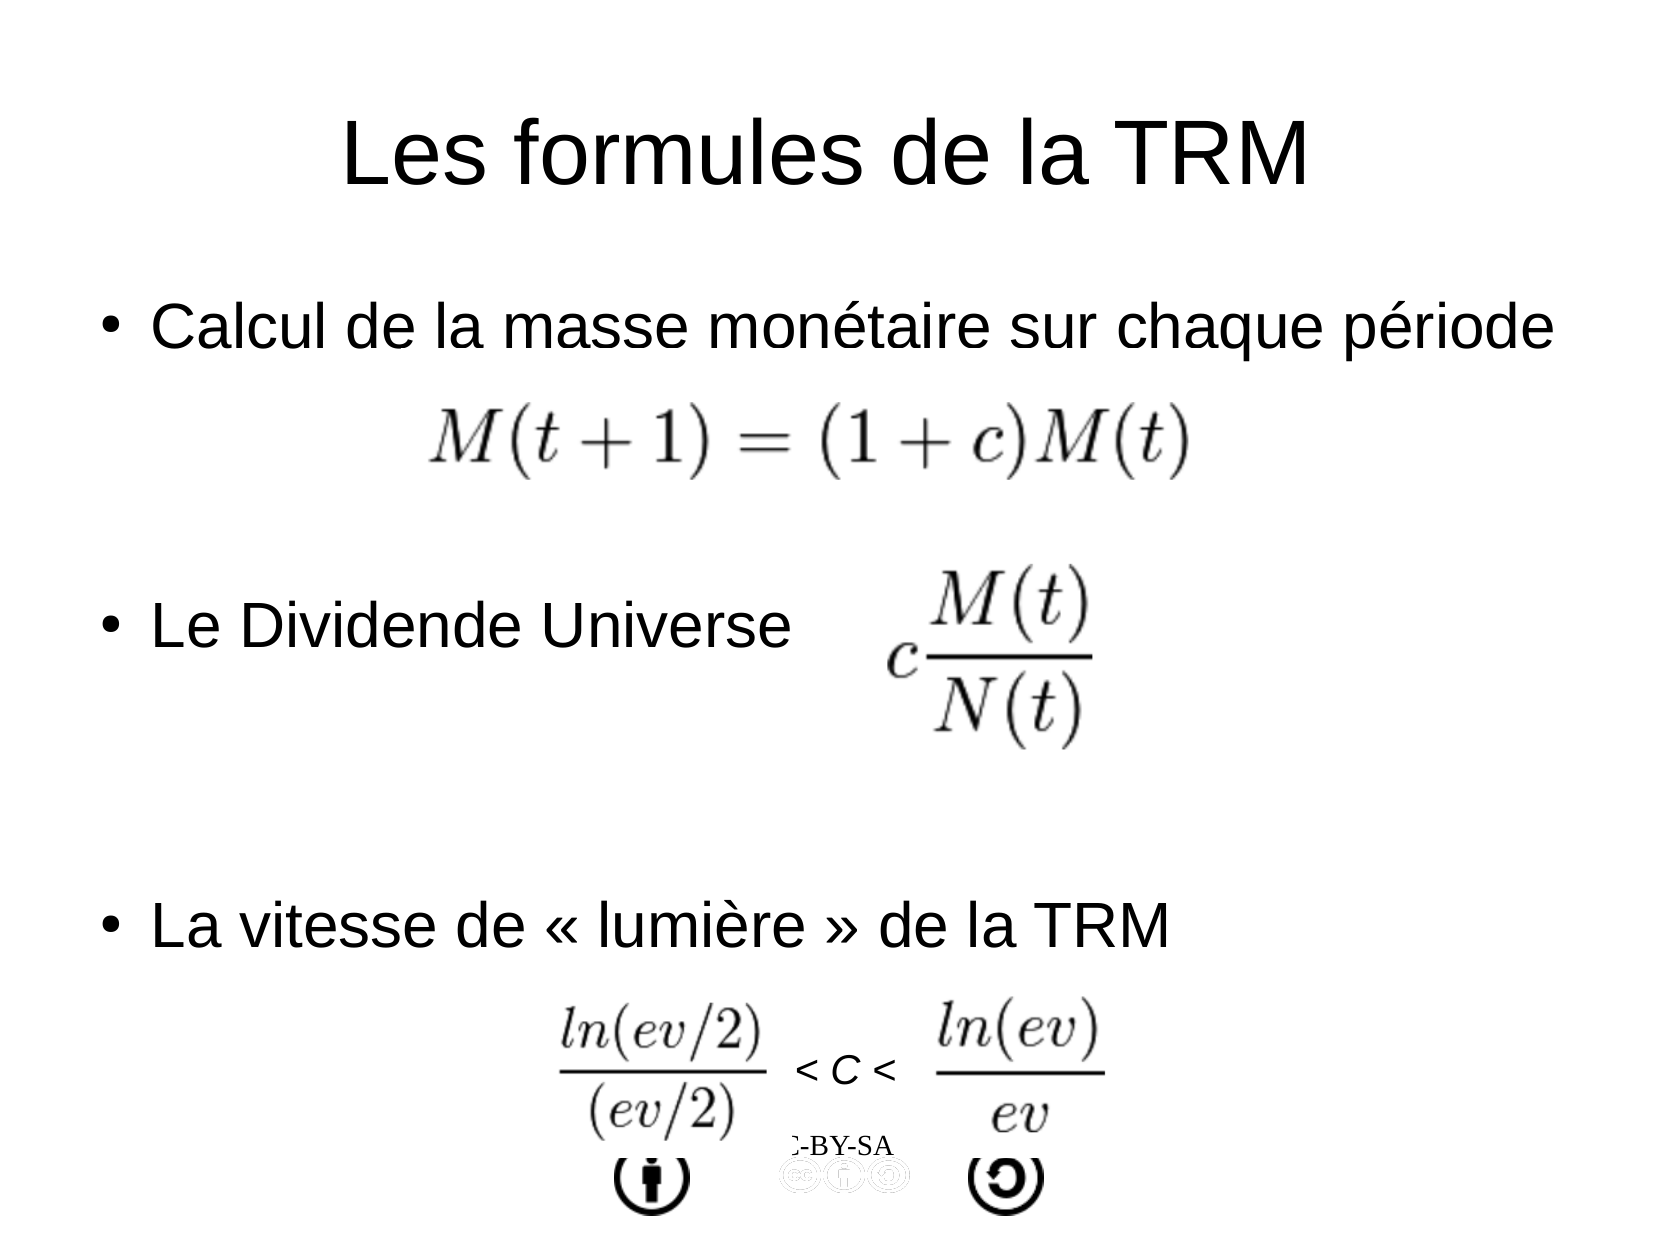

# Les formules de la TRM
Calcul de la masse monétaire sur chaque période
Le Dividende Universel
La vitesse de « lumière » de la TRM
< C <